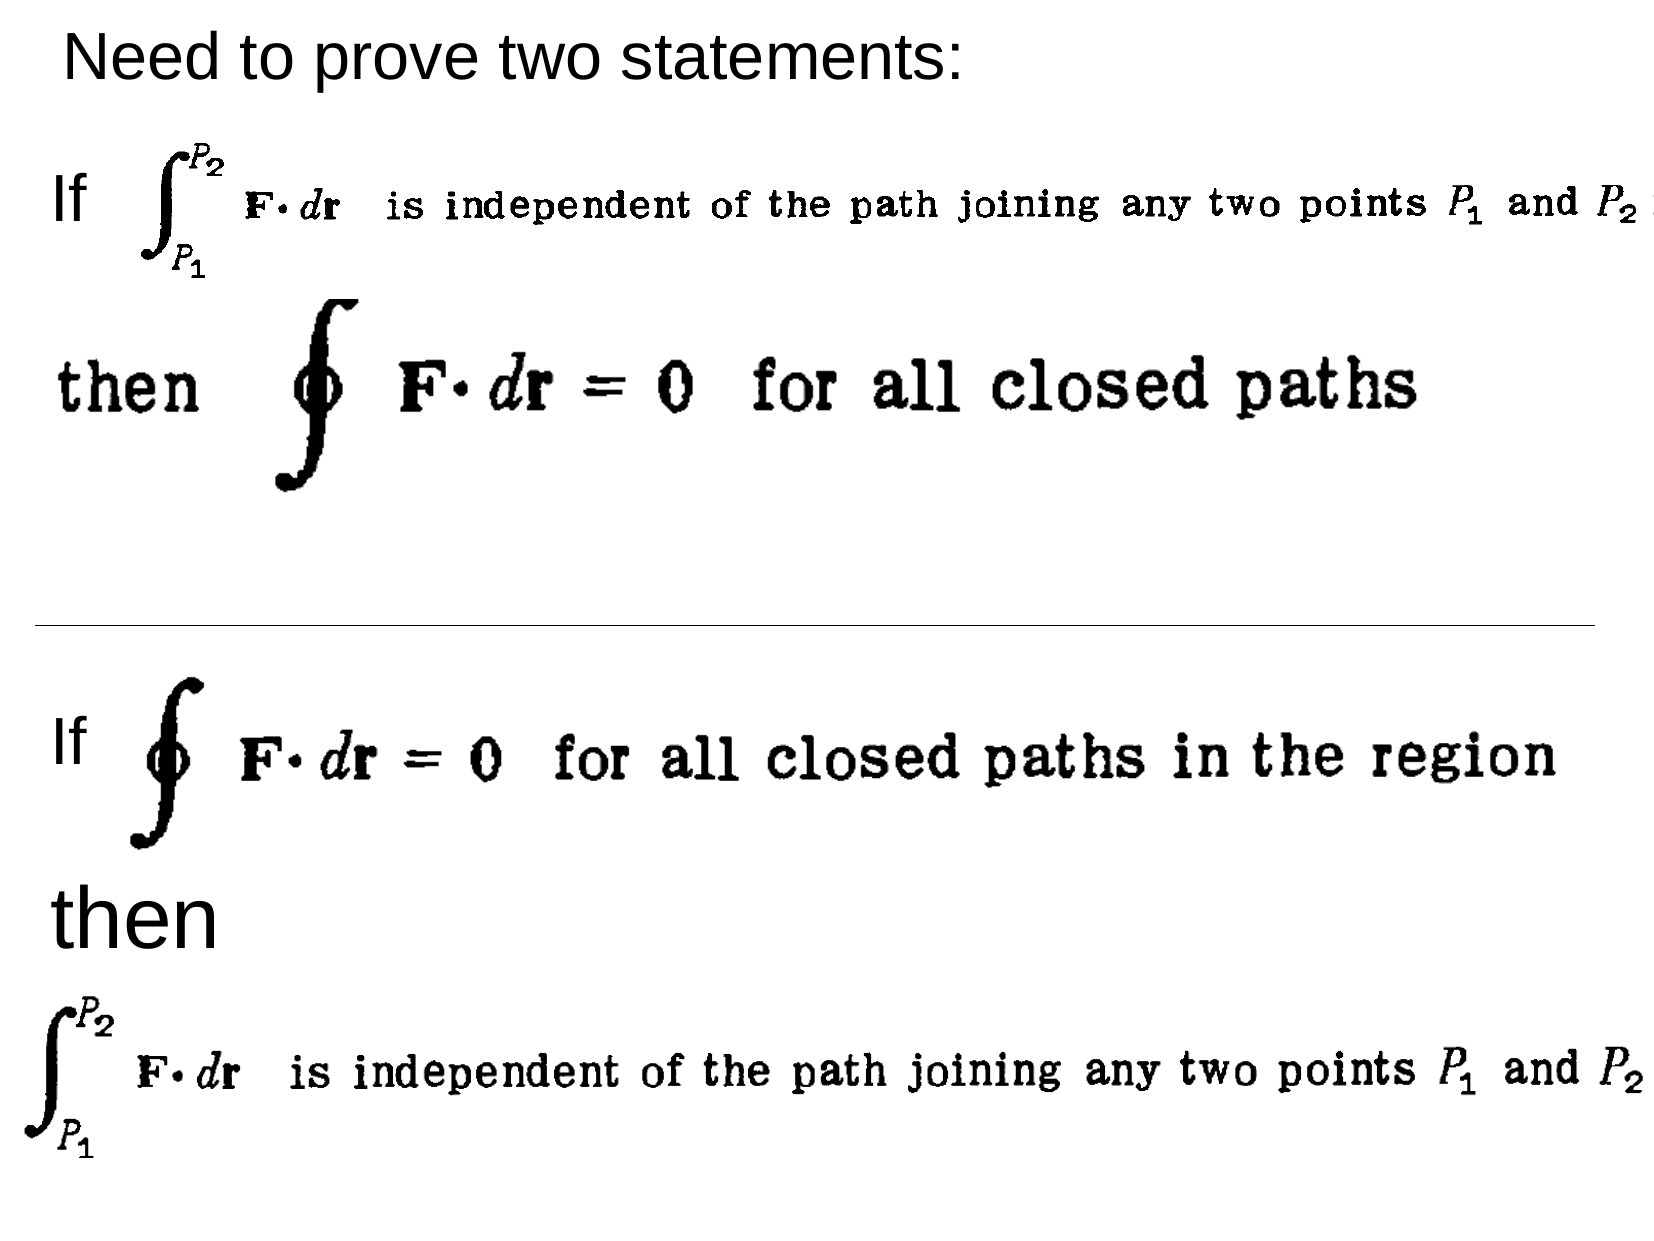

Need to prove two statements:
If
If
then